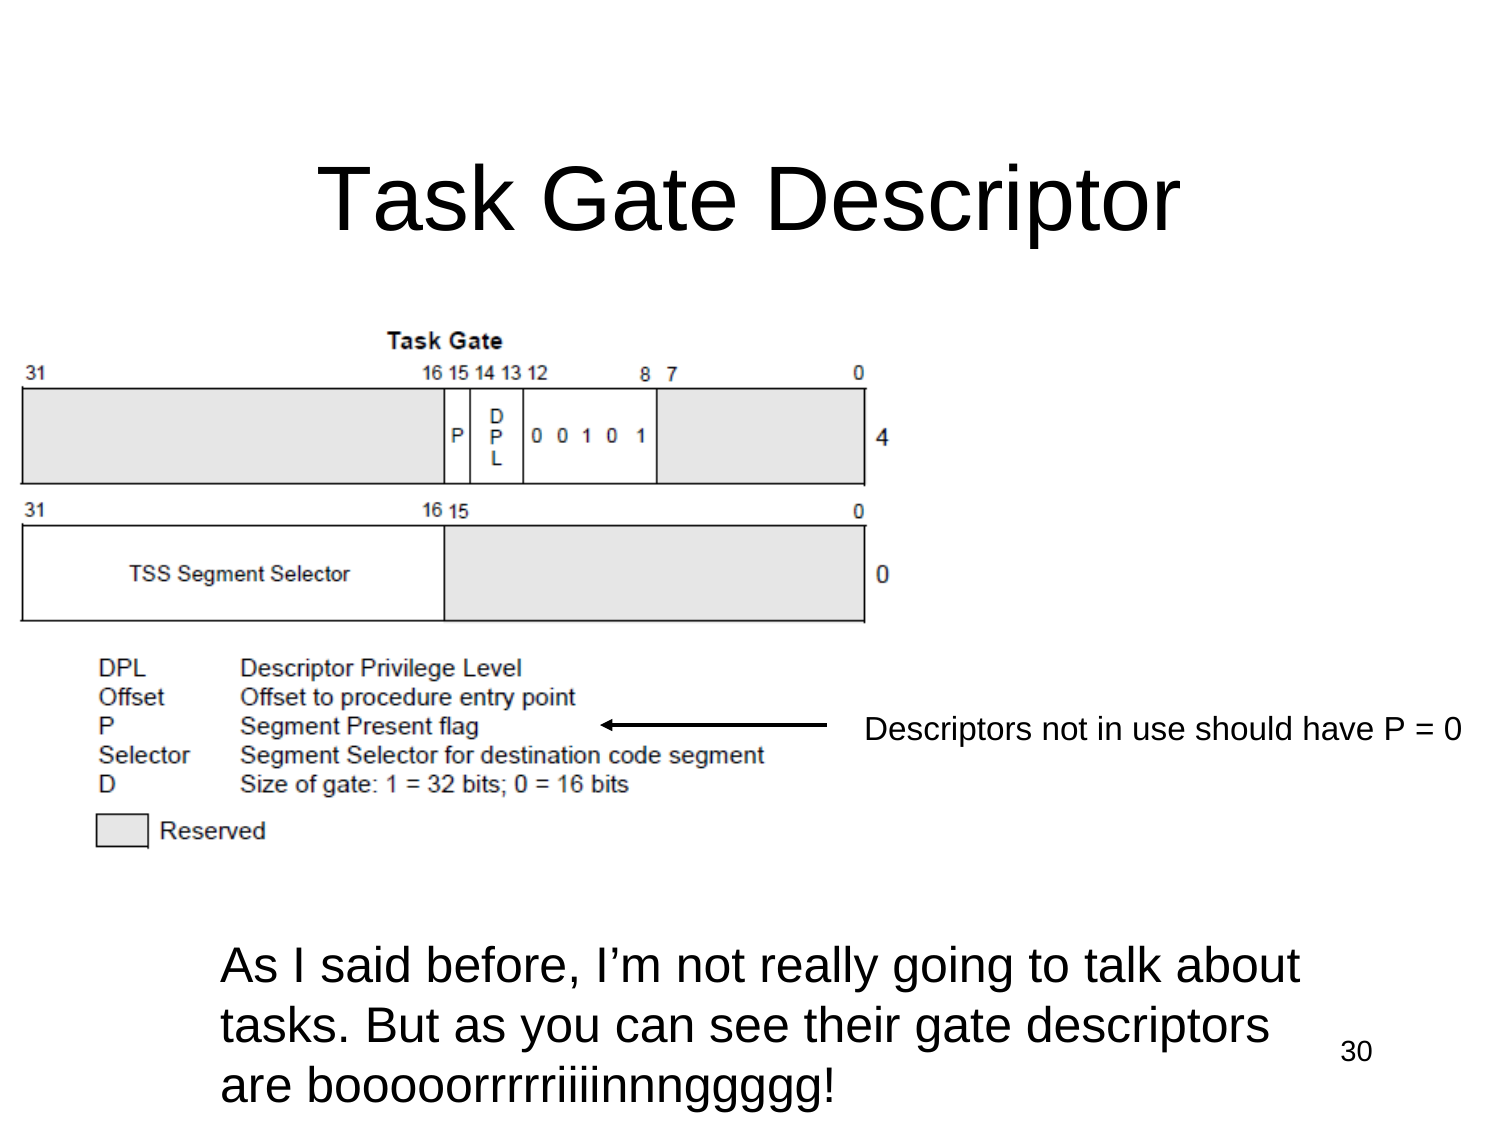

# Task Gate Descriptor
Descriptors not in use should have P = 0
As I said before, I’m not really going to talk about
tasks. But as you can see their gate descriptors
are booooorrrrriiiinnnggggg!